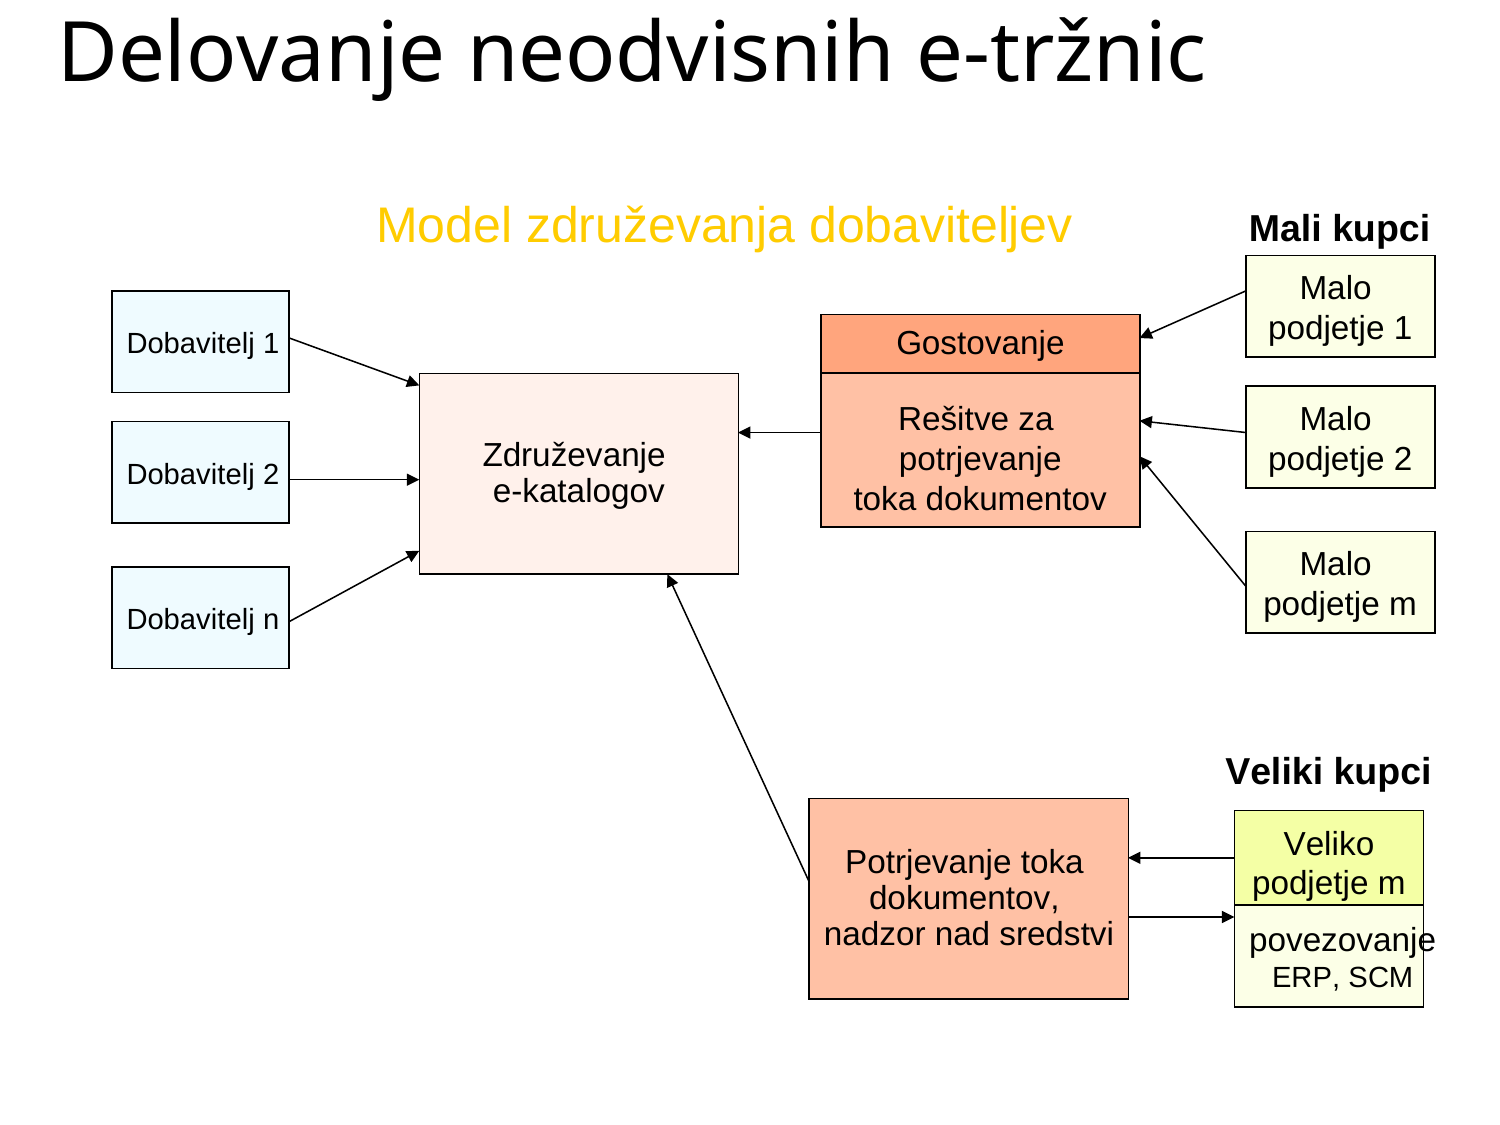

# Delovanje neodvisnih e-tržnic
Model združevanja dobaviteljev
Mali kupci
Malo
podjetje 1
Malo
podjetje 2
Malo
podjetje m
Veliko
podjetje m
povezovanje
ERP, SCM
Dobavitelj 1
Dobavitelj 2
Dobavitelj n
Gostovanje
Združevanje
e-katalogov
Rešitve za
potrjevanje
toka dokumentov
Potrjevanje toka
dokumentov,
nadzor nad sredstvi
Veliki kupci